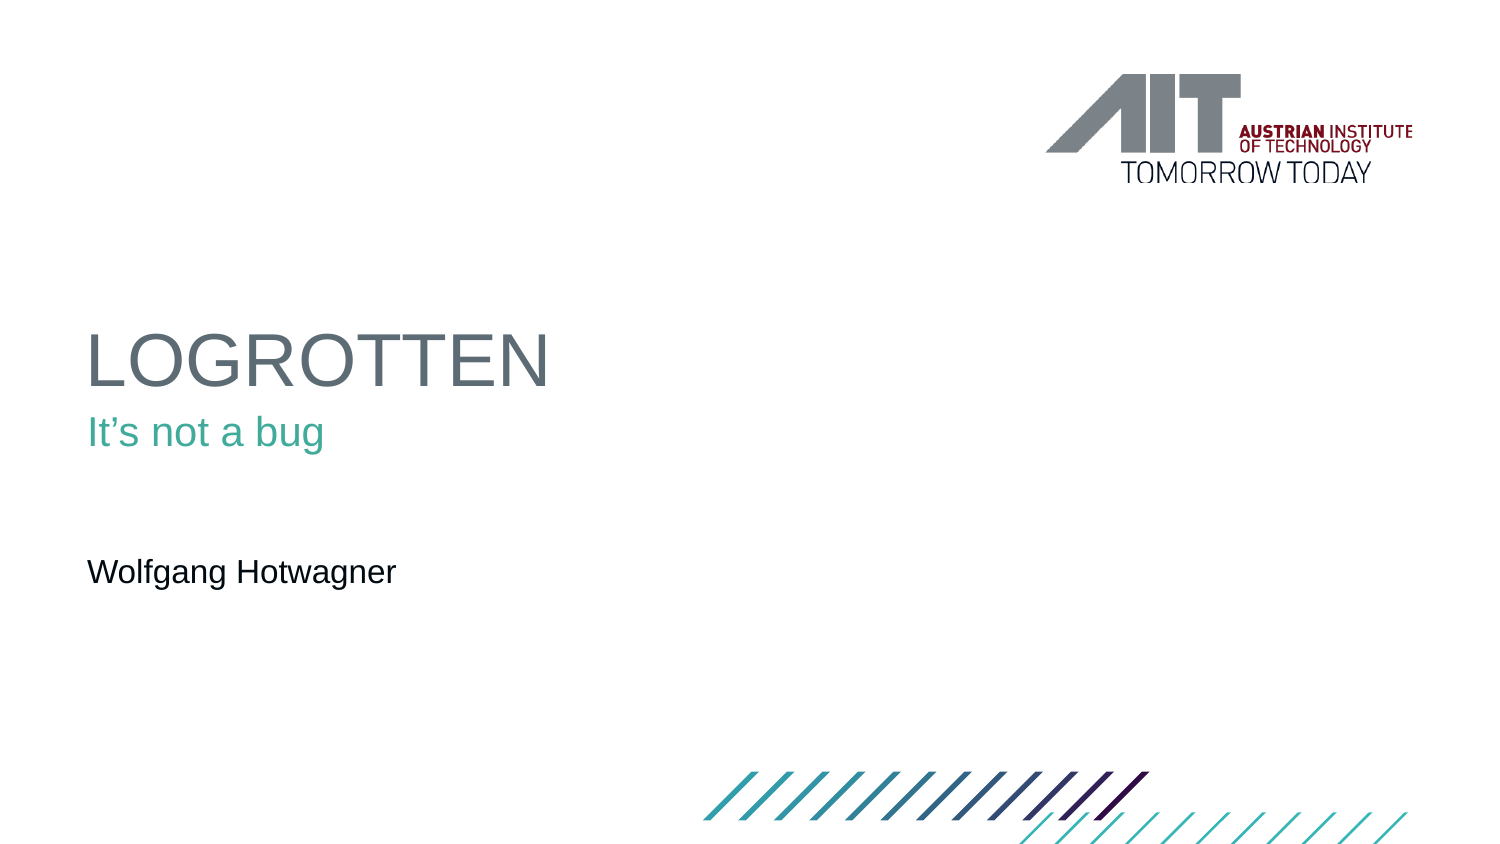

# Logrotten
It’s not a bug
Wolfgang Hotwagner